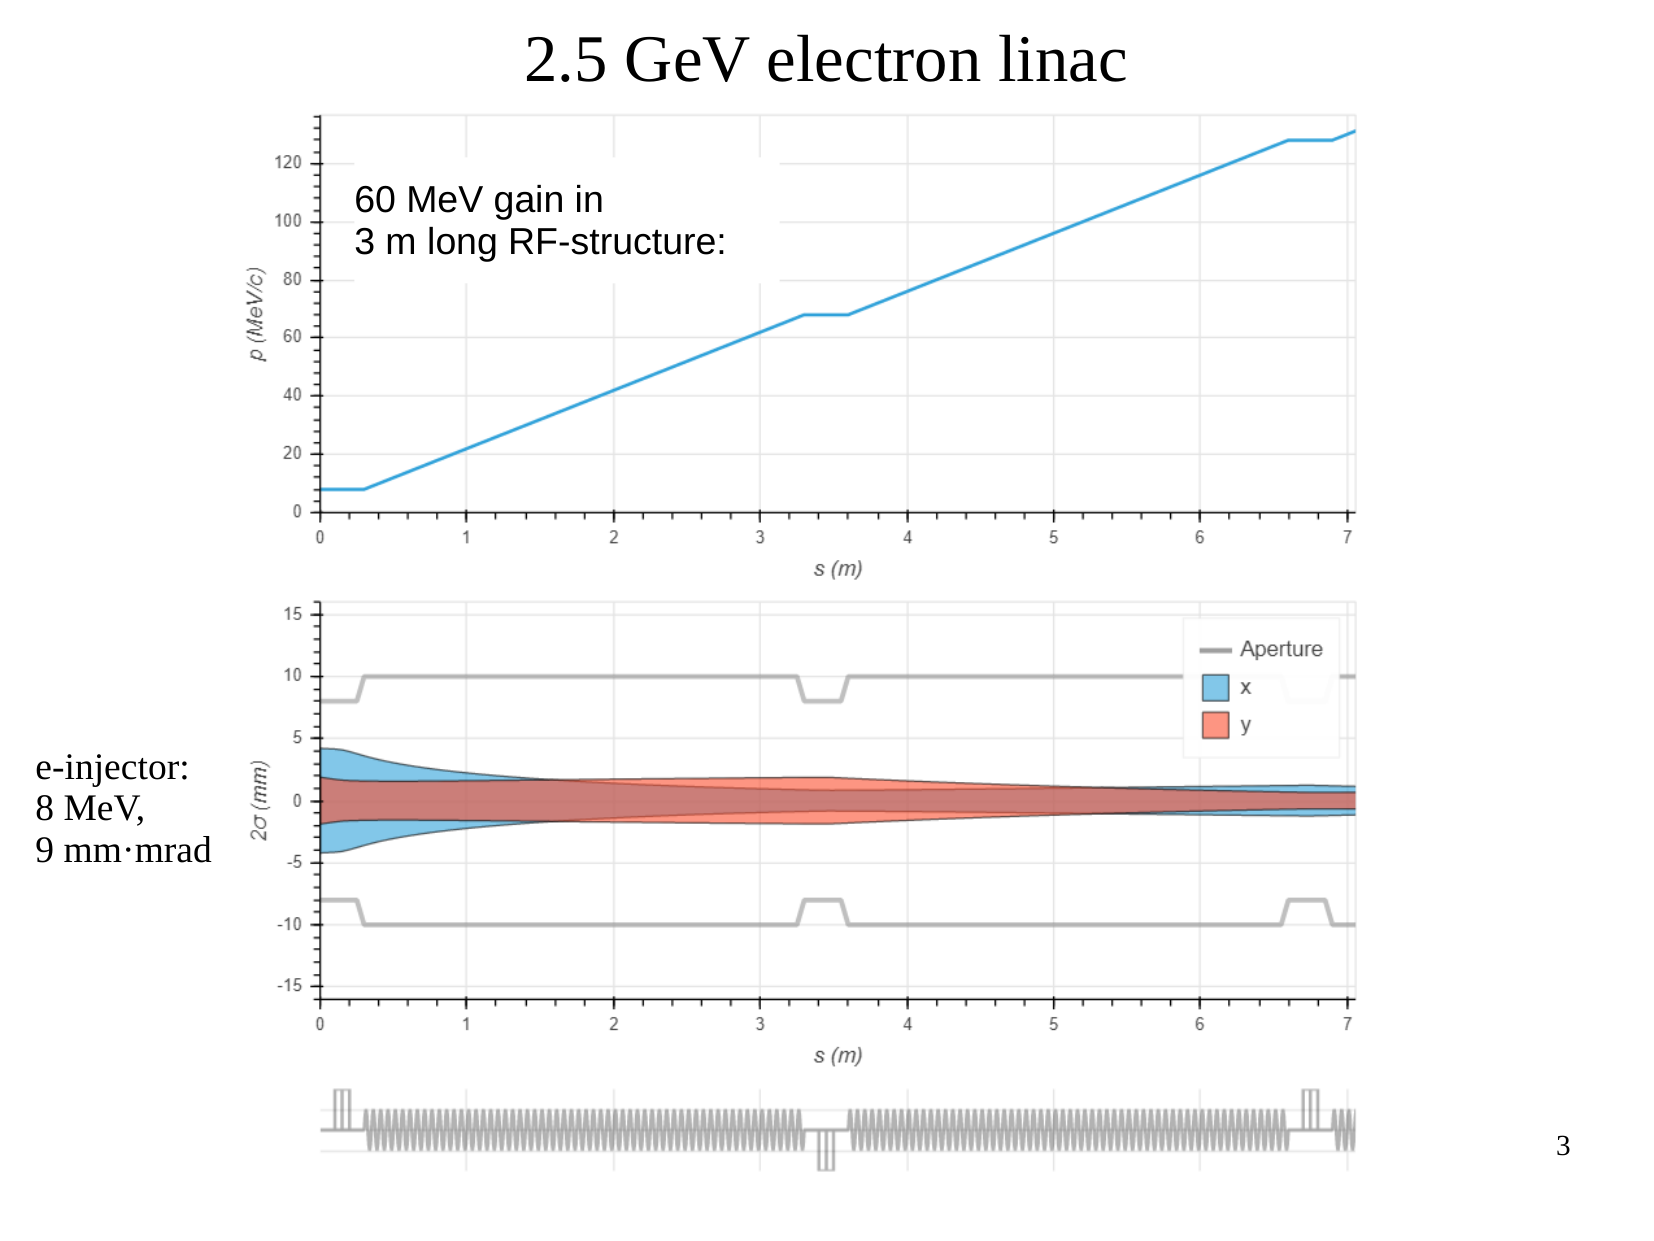

2.5 GeV electron linac
# 60 MeV gain in 3 m long RF-structure:
e-injector:
8 MeV,
9 mm·mrad
3